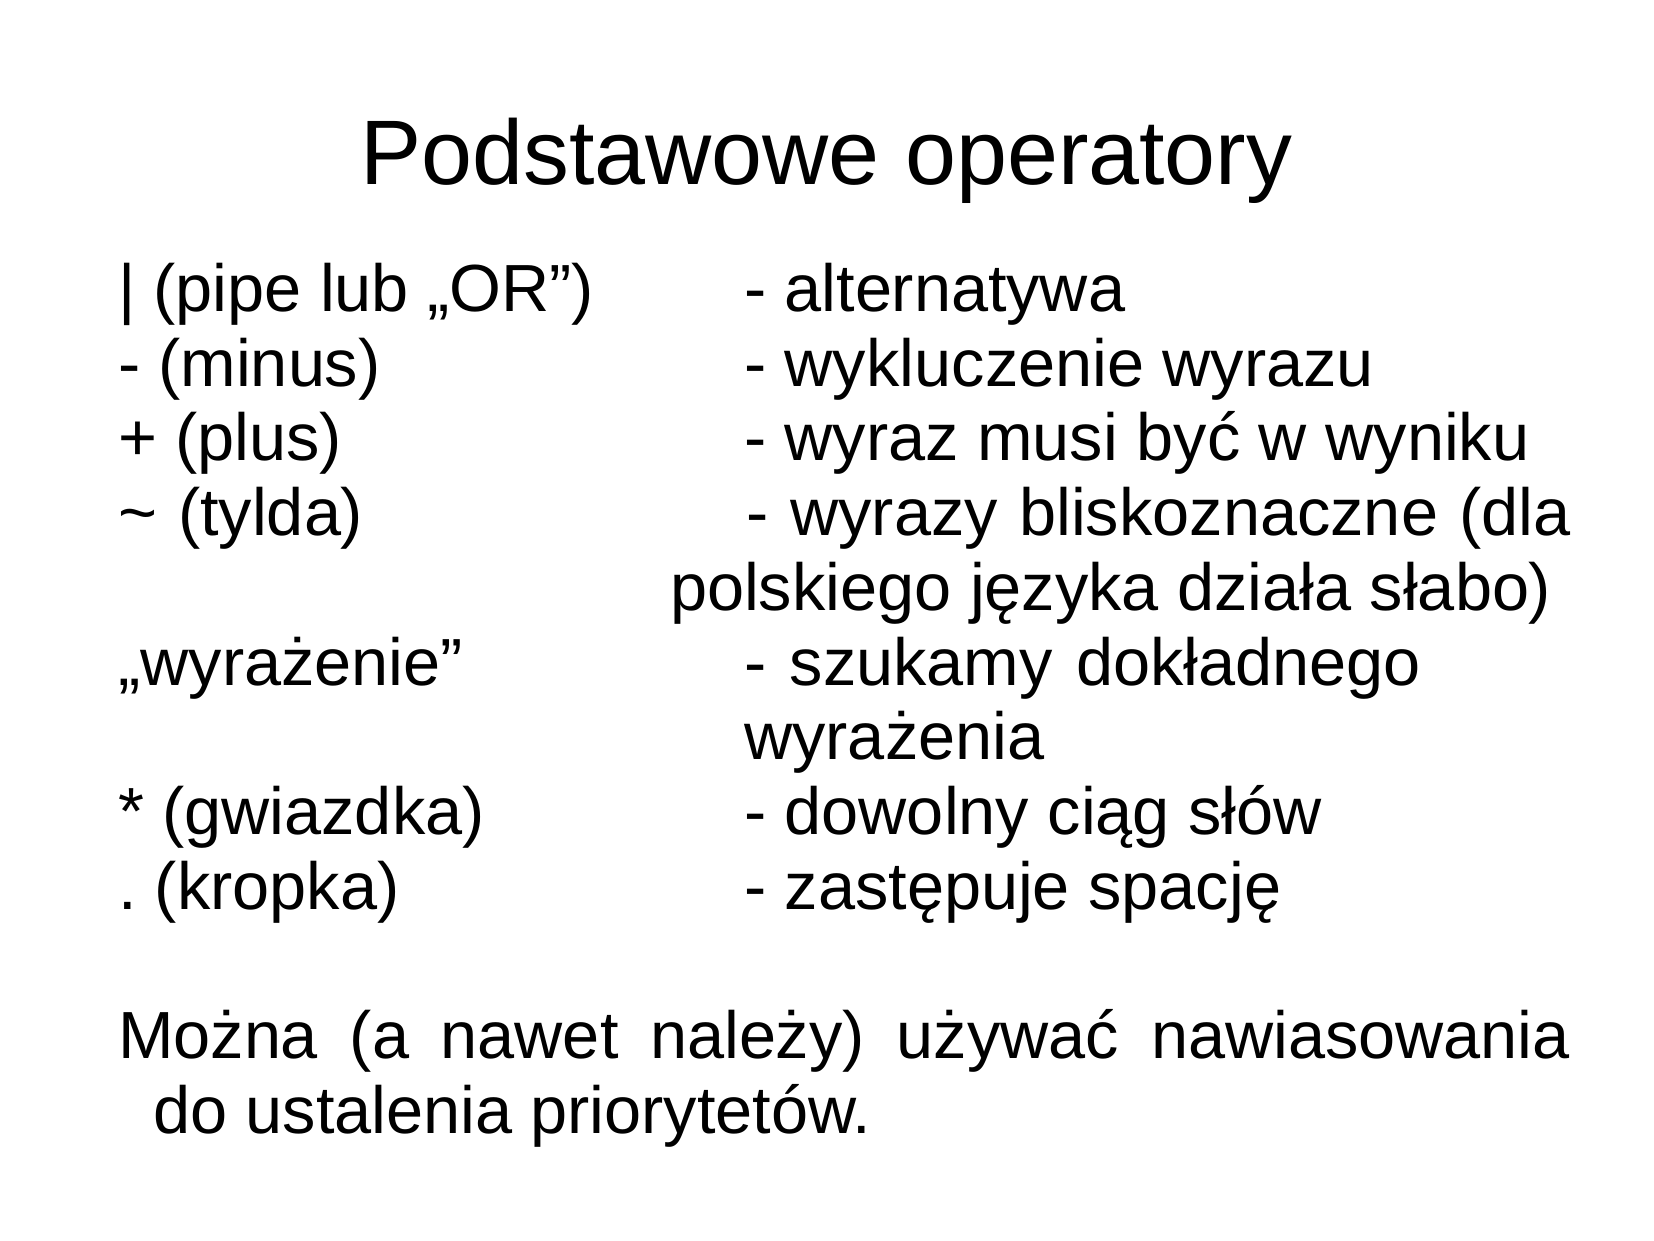

# Podstawowe operatory
| (pipe lub „OR”)			- alternatywa
- (minus)					- wykluczenie wyrazu
+ (plus)						- wyraz musi być w wyniku
~ (tylda)						- wyrazy bliskoznaczne (dla 							polskiego języka działa słabo)
„wyrażenie”				- szukamy dokładnego 										wyrażenia
* (gwiazdka)				- dowolny ciąg słów
. (kropka)					- zastępuje spację
Można (a nawet należy) używać nawiasowania do ustalenia priorytetów.